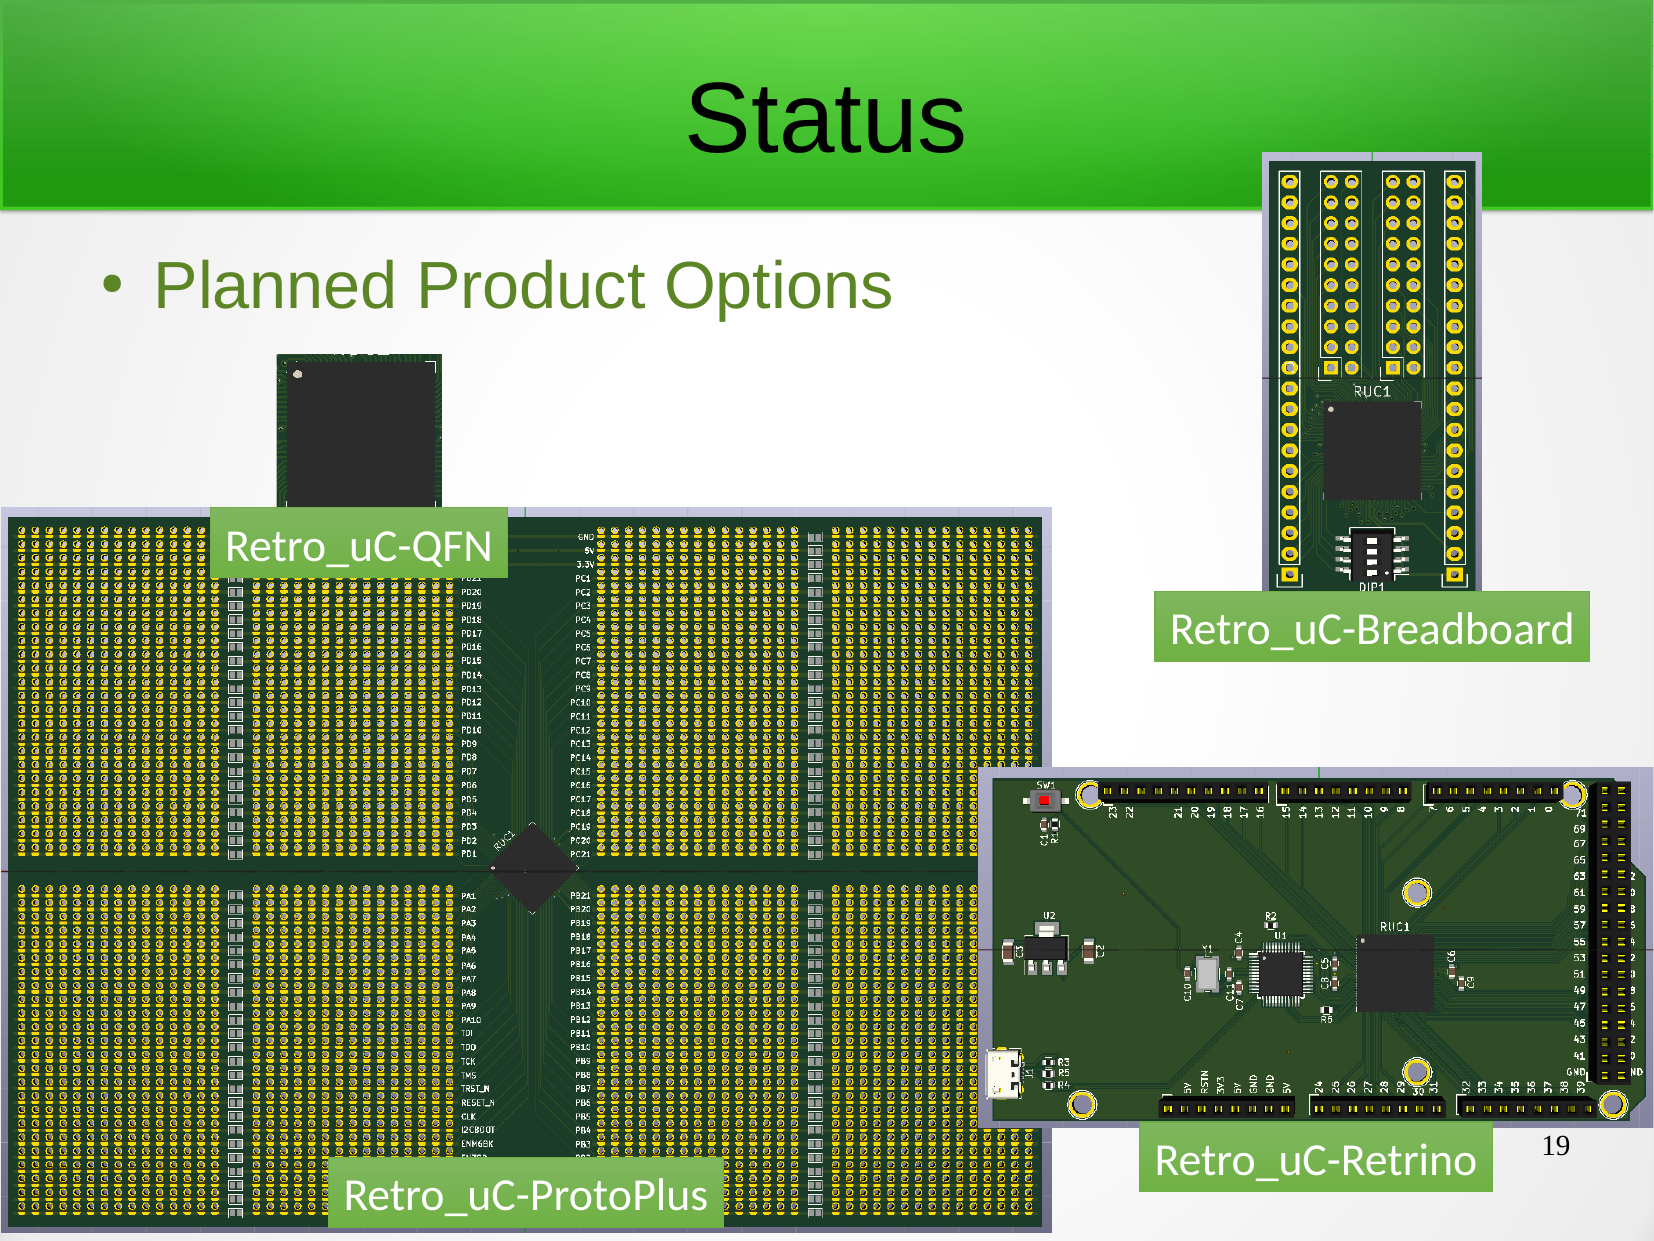

# Status
Retro_uC-Breadboard
Planned Product Options
Retro_uC-QFN
Retro_uC-ProtoPlus
Retro_uC-Retrino
FOSDEM 2018
Retro-uC - Staf Verhaegen
19